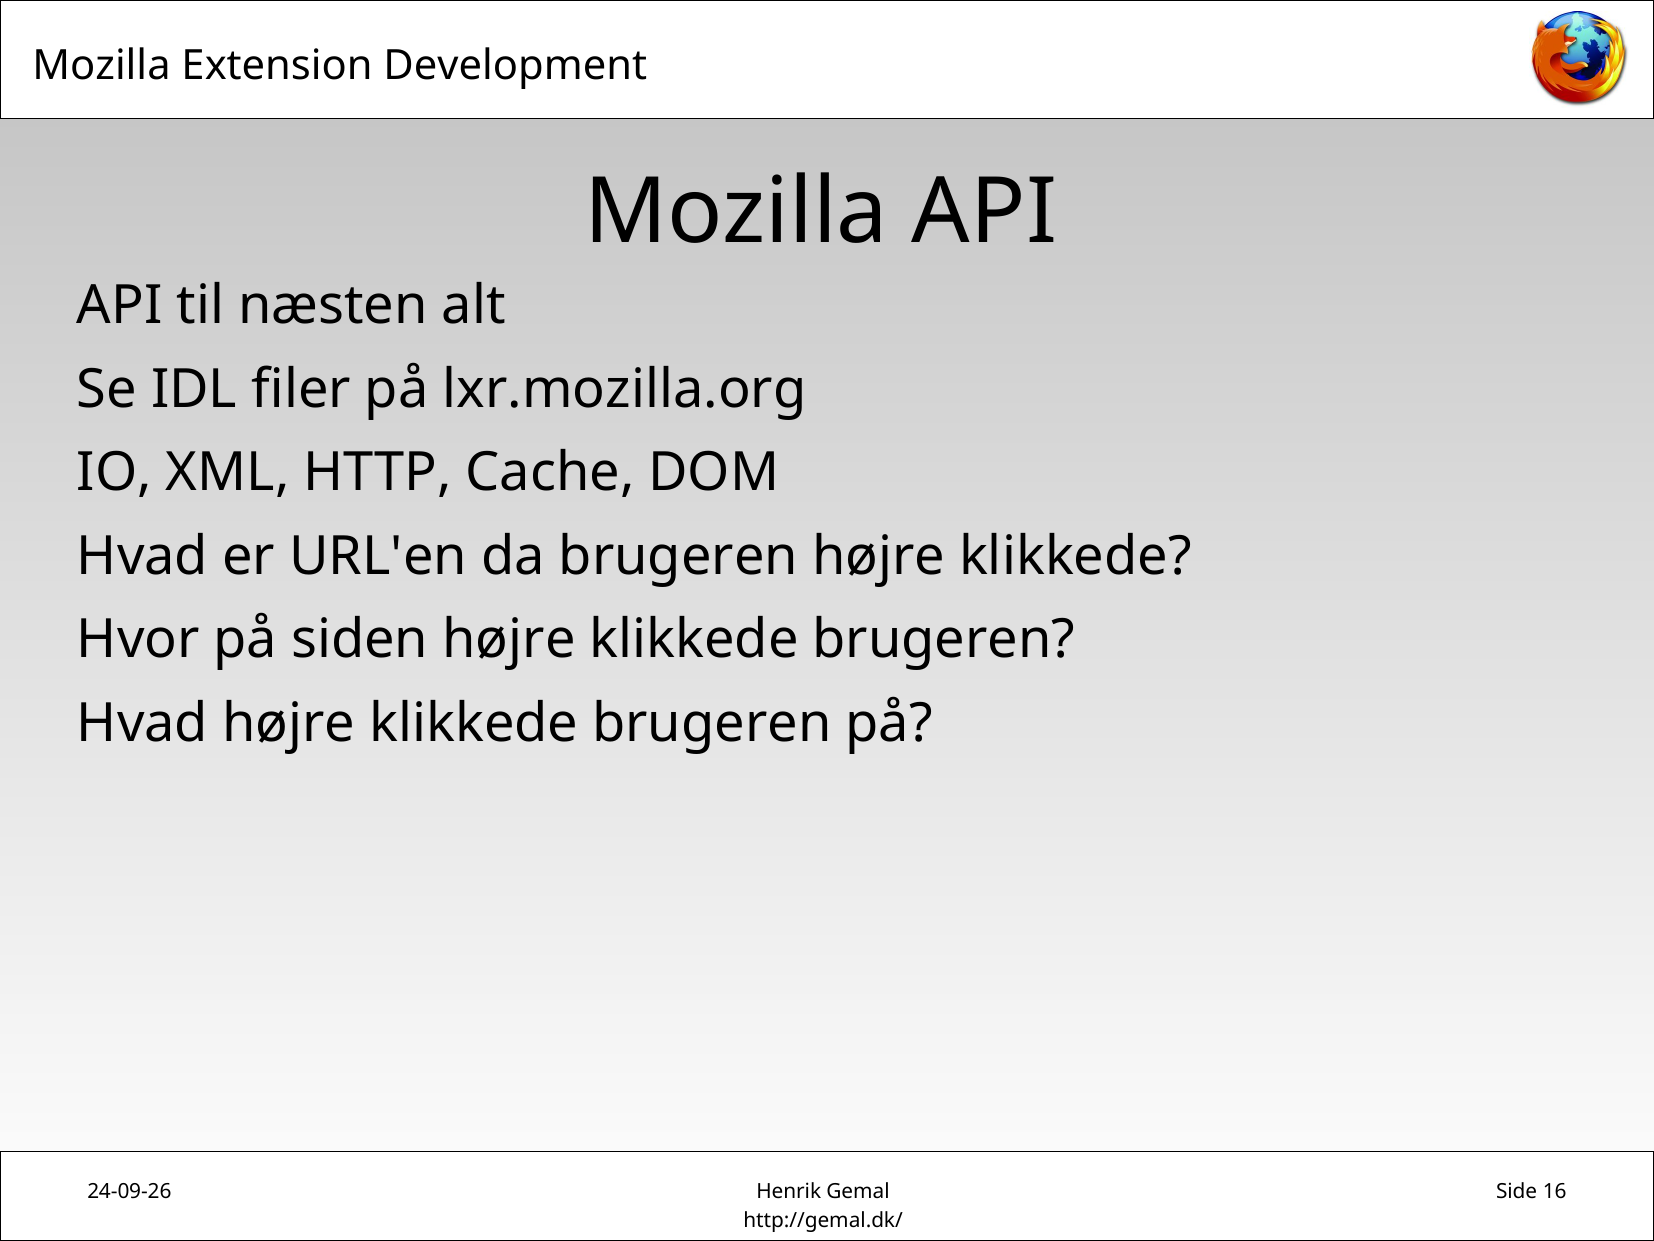

# Mozilla API
API til næsten alt
Se IDL filer på lxr.mozilla.org
IO, XML, HTTP, Cache, DOM
Hvad er URL'en da brugeren højre klikkede?
Hvor på siden højre klikkede brugeren?
Hvad højre klikkede brugeren på?
16